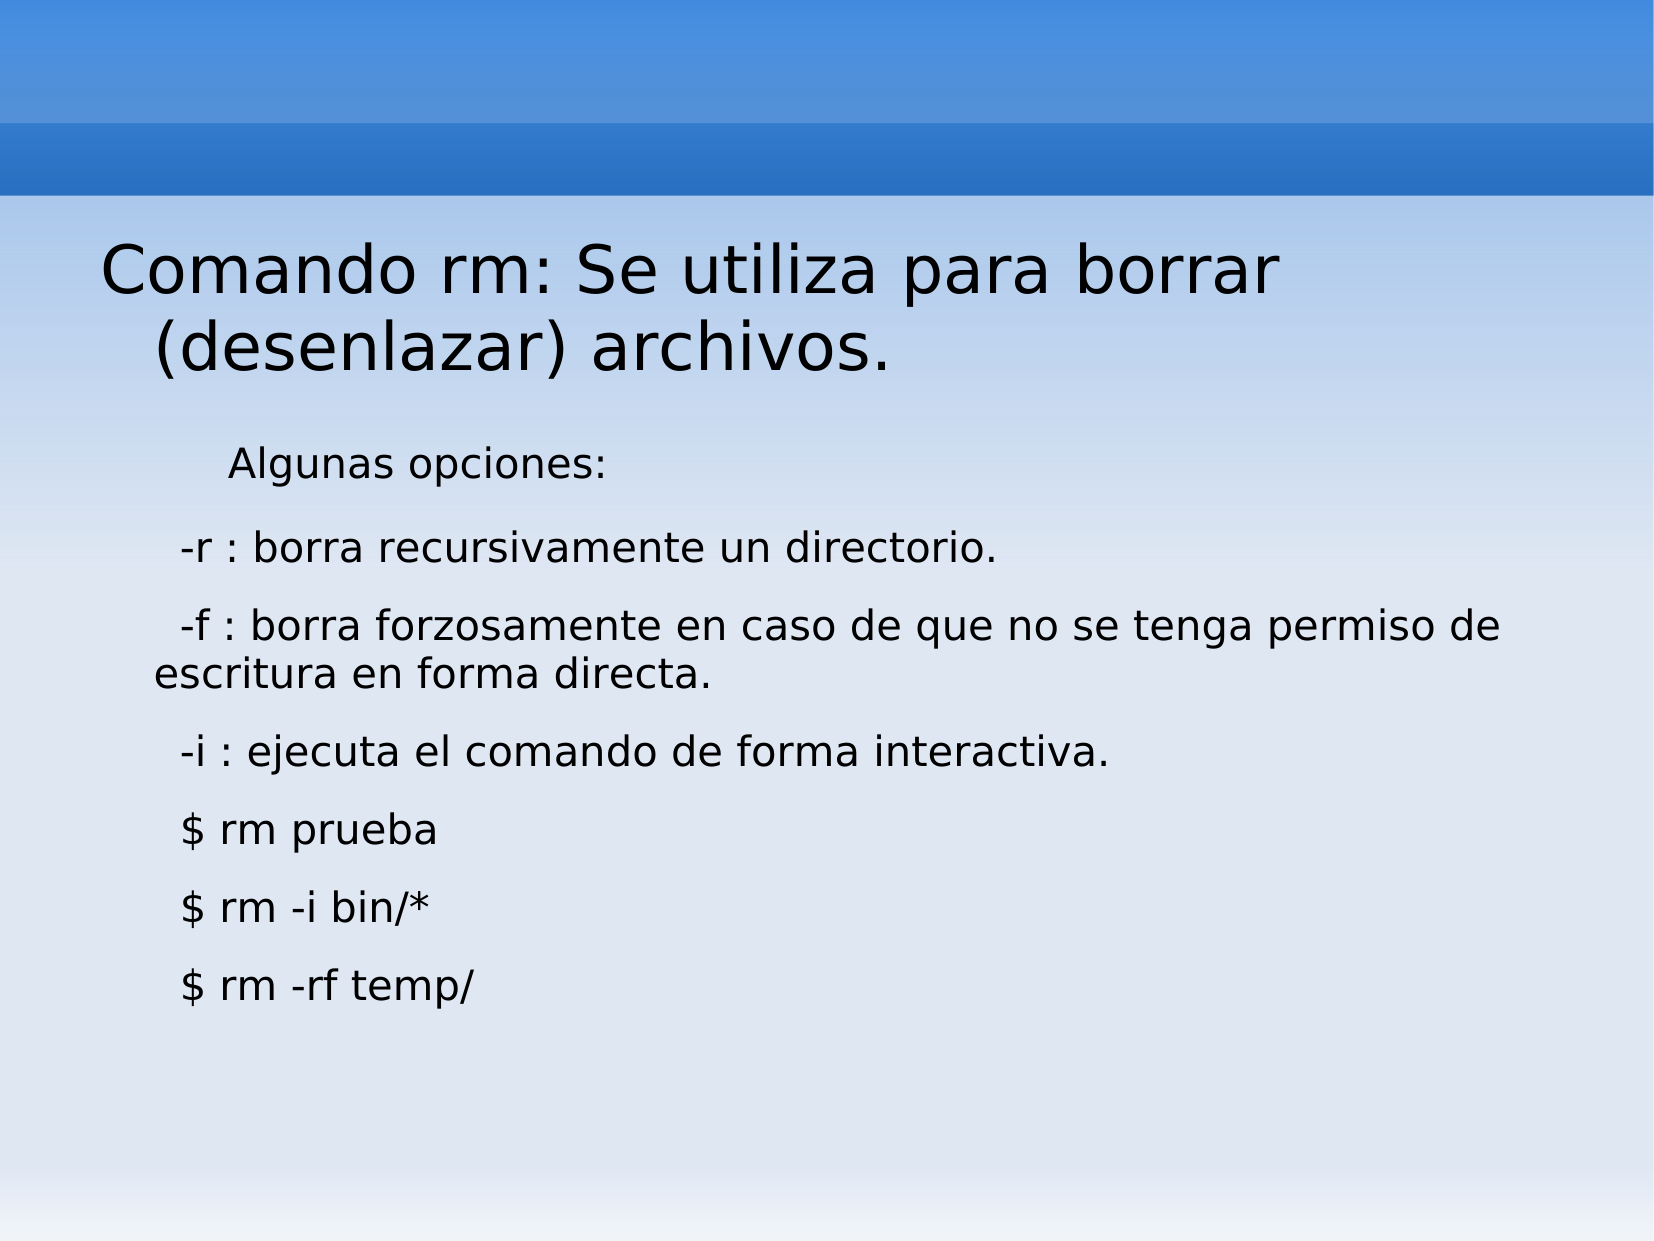

# Comando rm: Se utiliza para borrar (desenlazar) archivos.
 Algunas opciones:
 -r : borra recursivamente un directorio.
 -f : borra forzosamente en caso de que no se tenga permiso de escritura en forma directa.
 -i : ejecuta el comando de forma interactiva.
 $ rm prueba
 $ rm -i bin/*
 $ rm -rf temp/